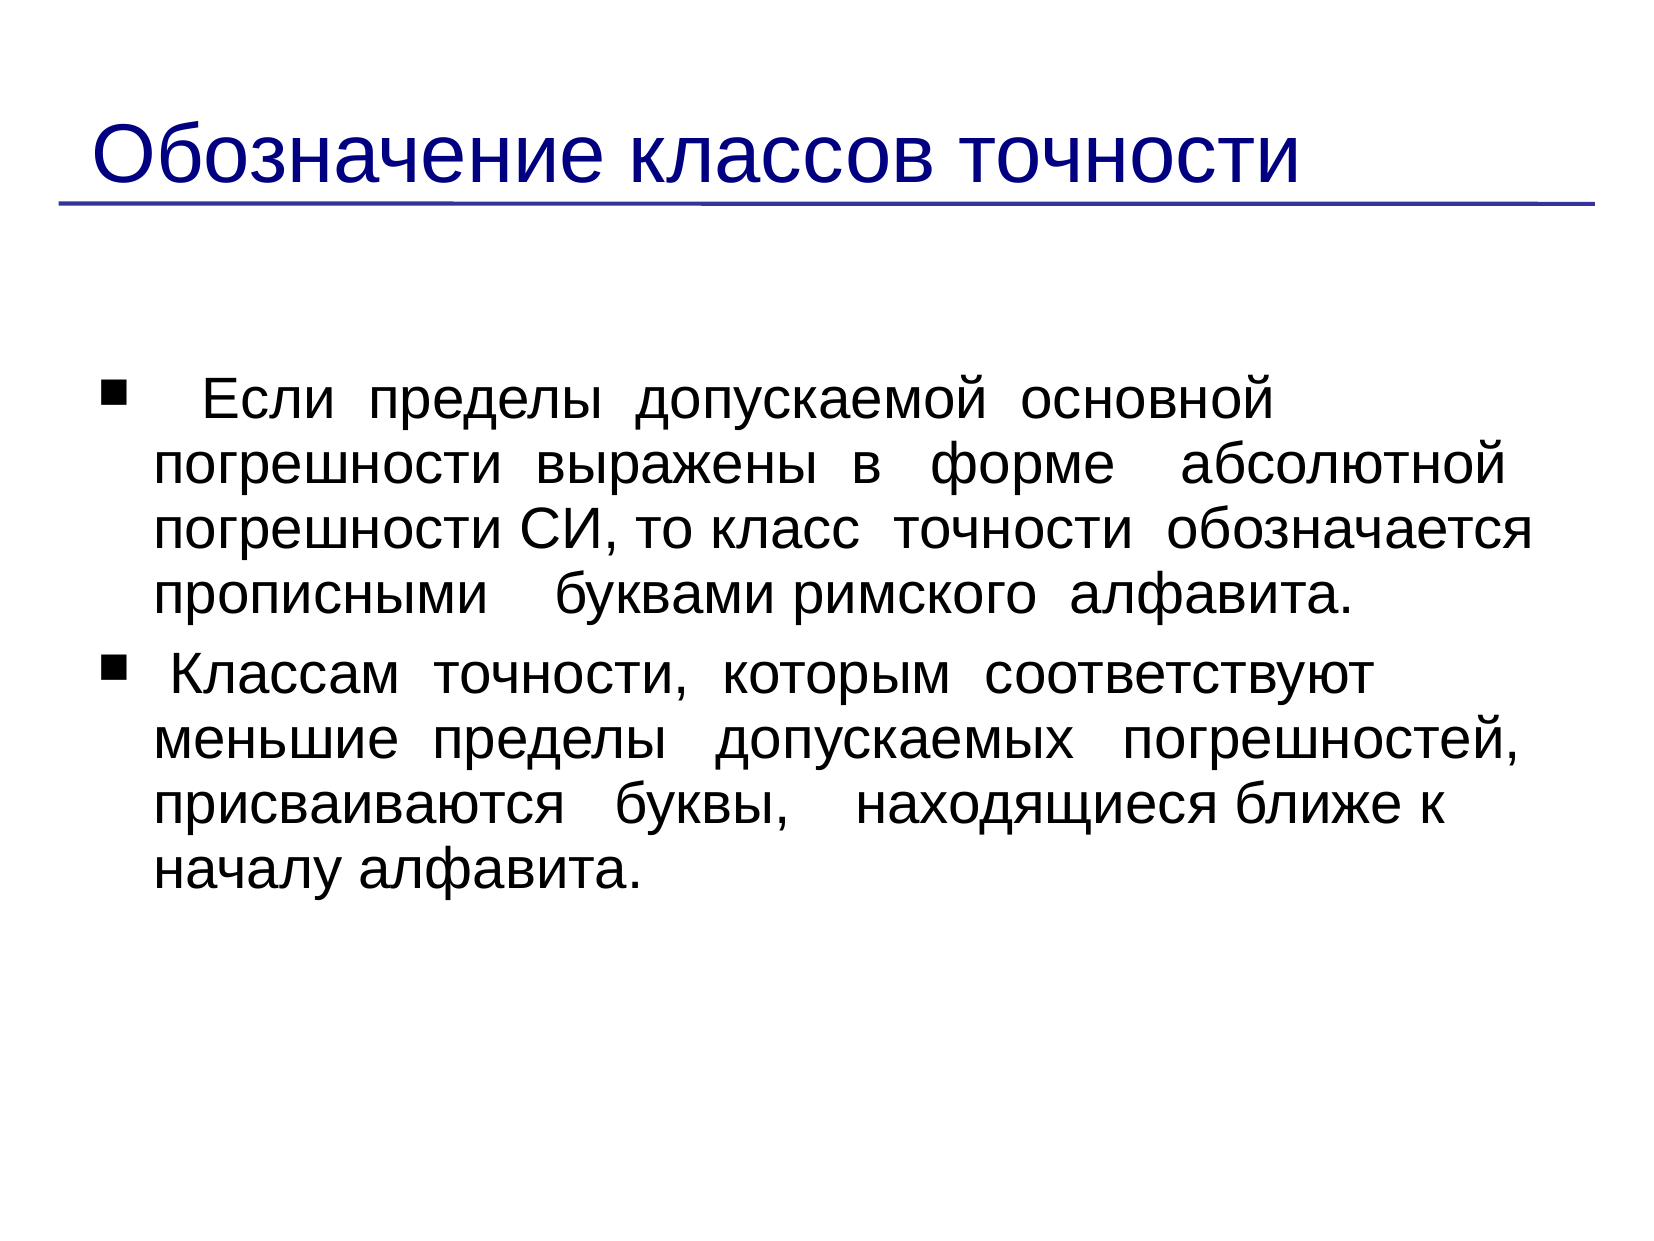

# Обозначение классов точности
 Если пределы допускаемой основной погрешности выражены в форме абсолютной погрешности СИ, то класс точности обозначается прописными буквами римского алфавита.
 Классам точности, которым соответствуют меньшие пределы допускаемых погрешностей, присваиваются буквы, находящиеся ближе к началу алфавита.